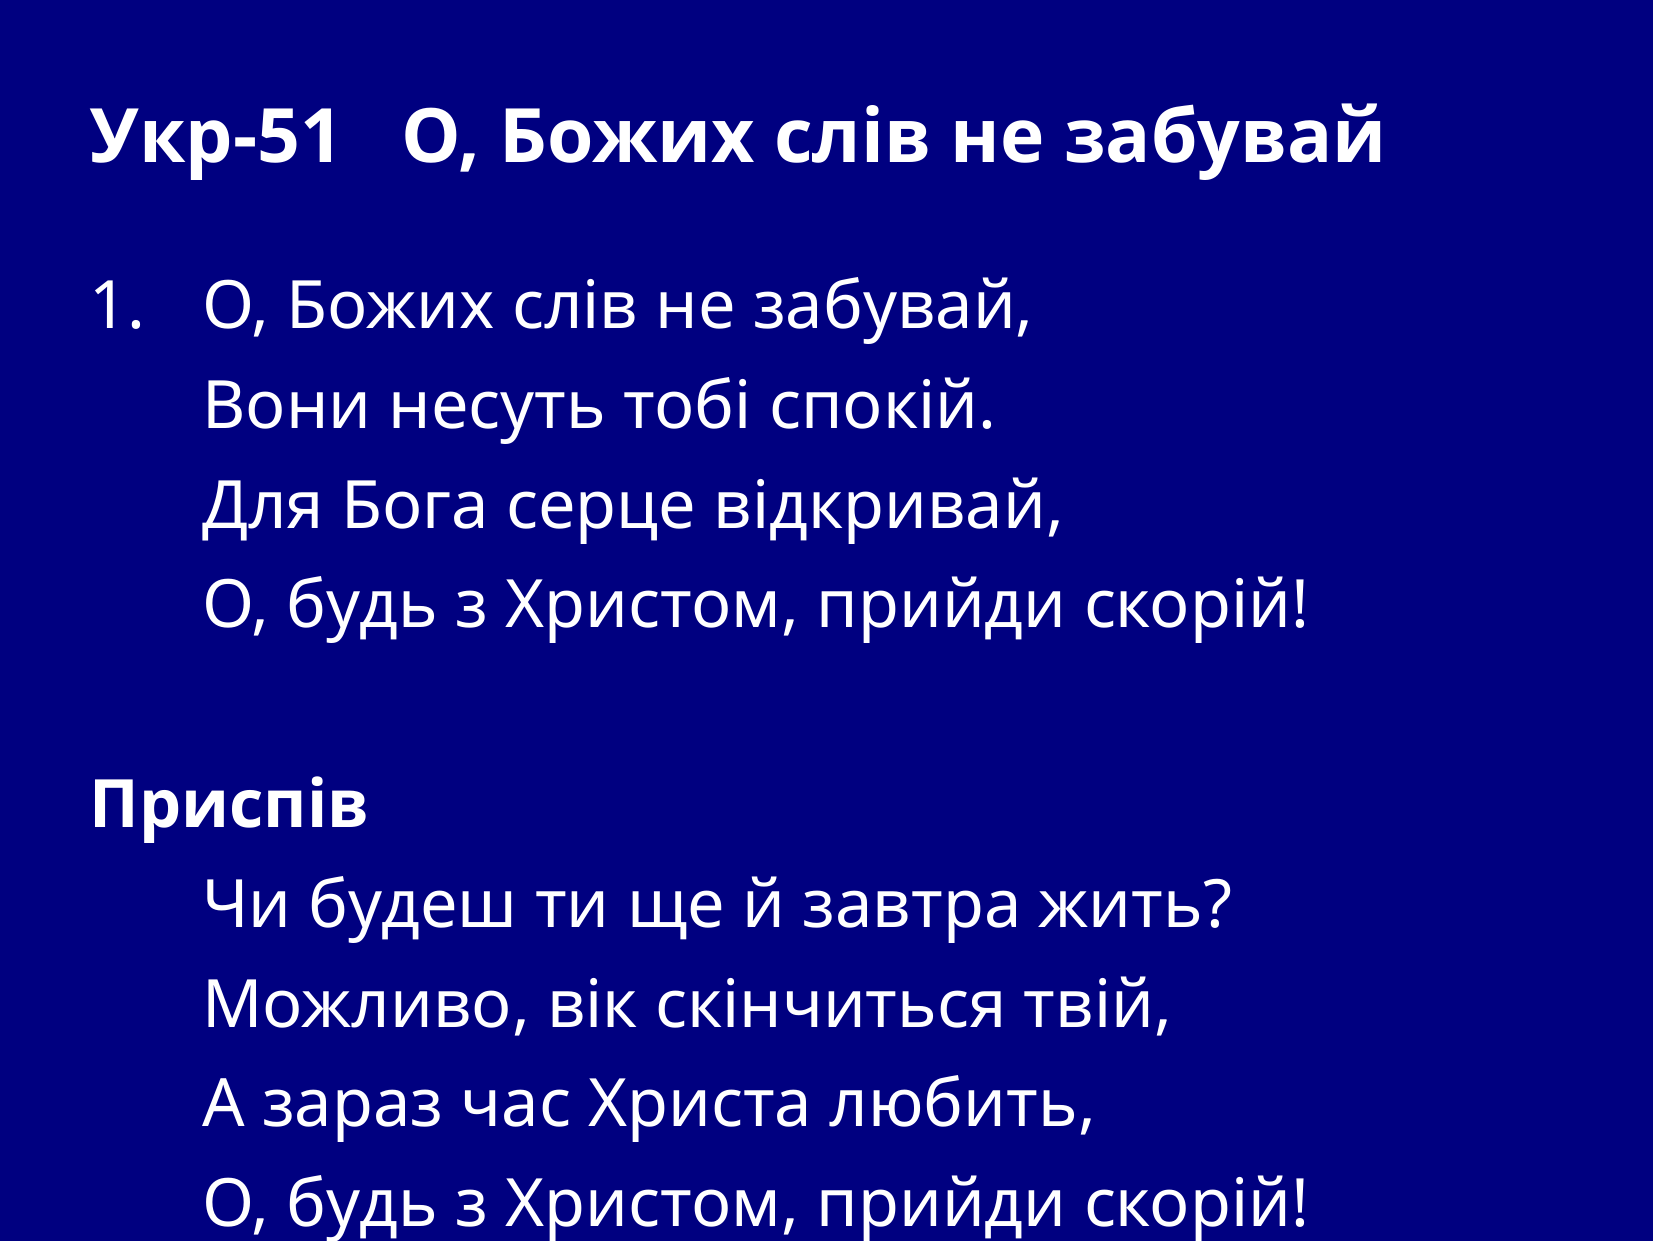

Укр-51 О, Божих слів не забувай
1.	О, Божих слів не забувай,
	Вони несуть тобі спокій.
	Для Бога серце відкривай,
	О, будь з Христом, прийди скорій!
Приспів
	Чи будеш ти ще й завтра жить?
	Можливо, вік скінчиться твій,
	А зараз час Христа любить,
	О, будь з Христом, прийди скорій!